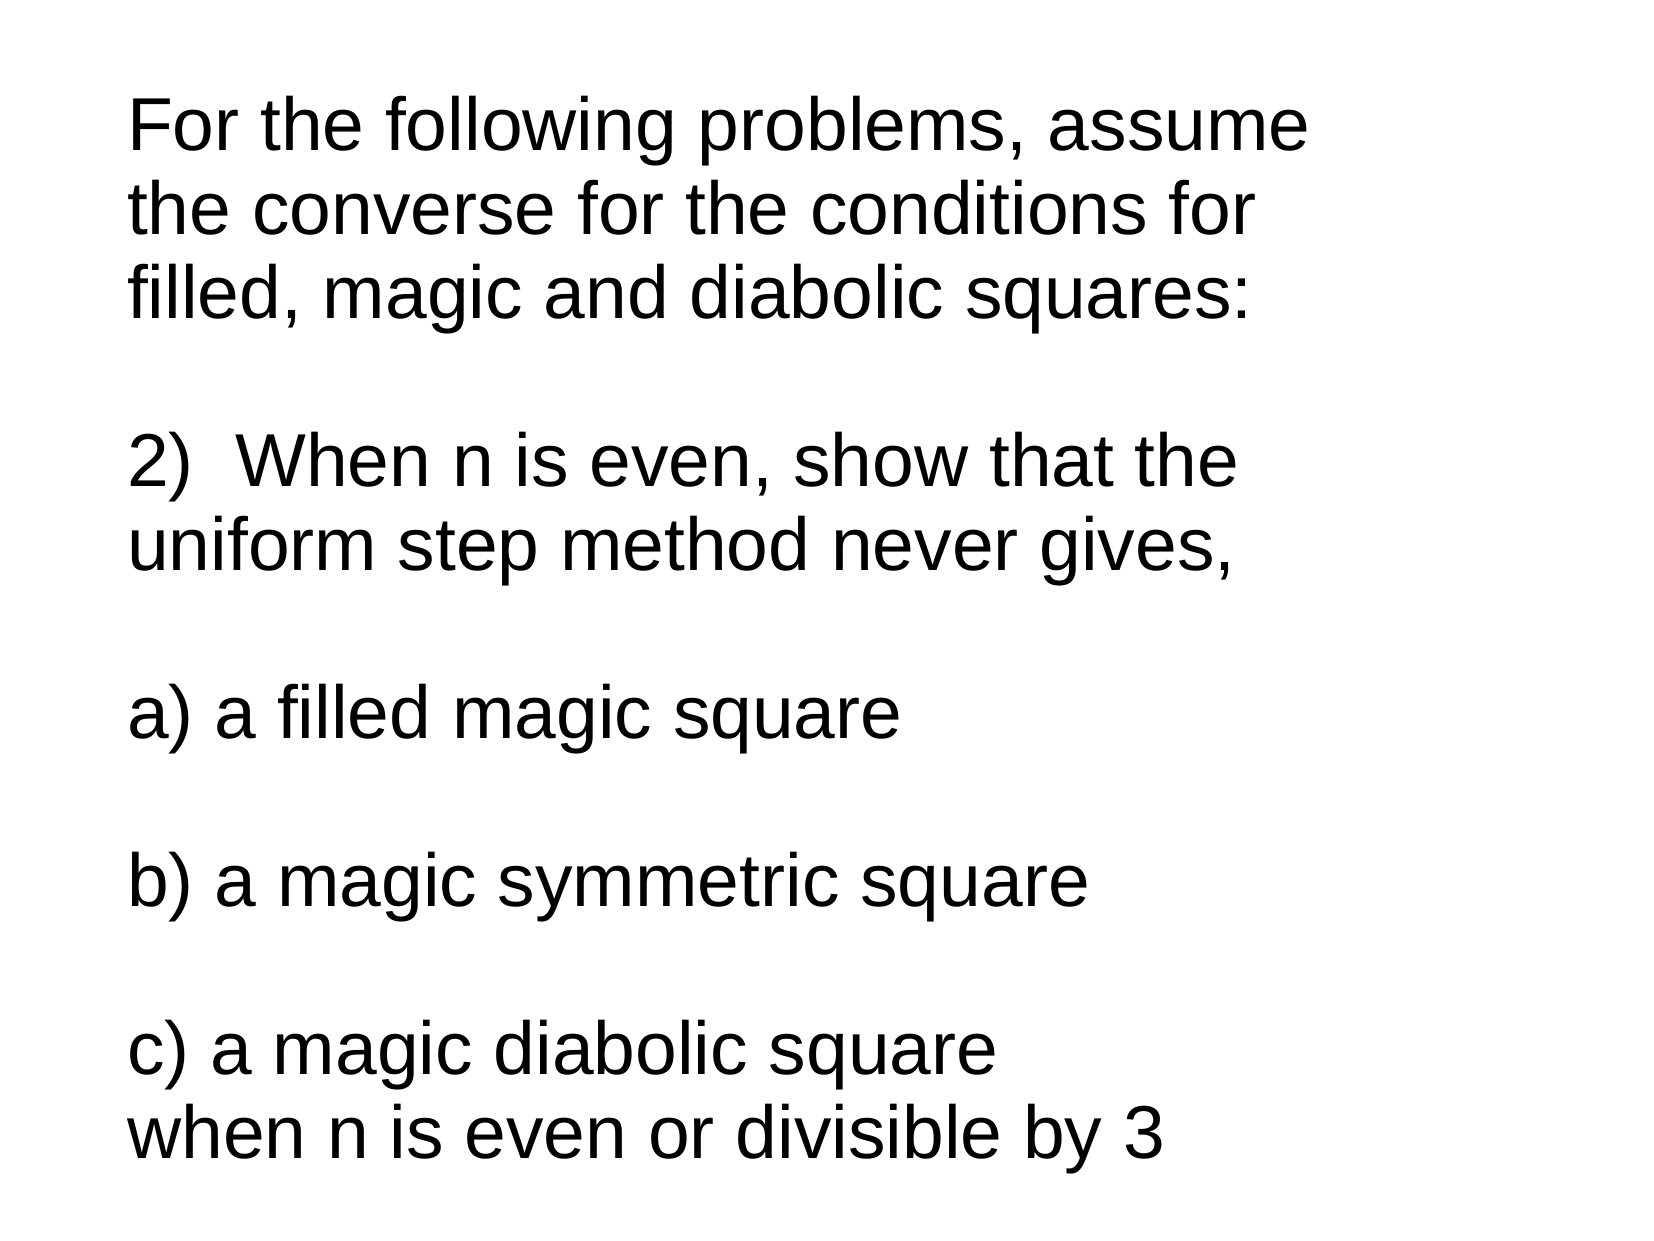

For the following problems, assume
the converse for the conditions for
filled, magic and diabolic squares:
2) When n is even, show that the
uniform step method never gives,
a) a filled magic square
b) a magic symmetric square
c) a magic diabolic square
when n is even or divisible by 3